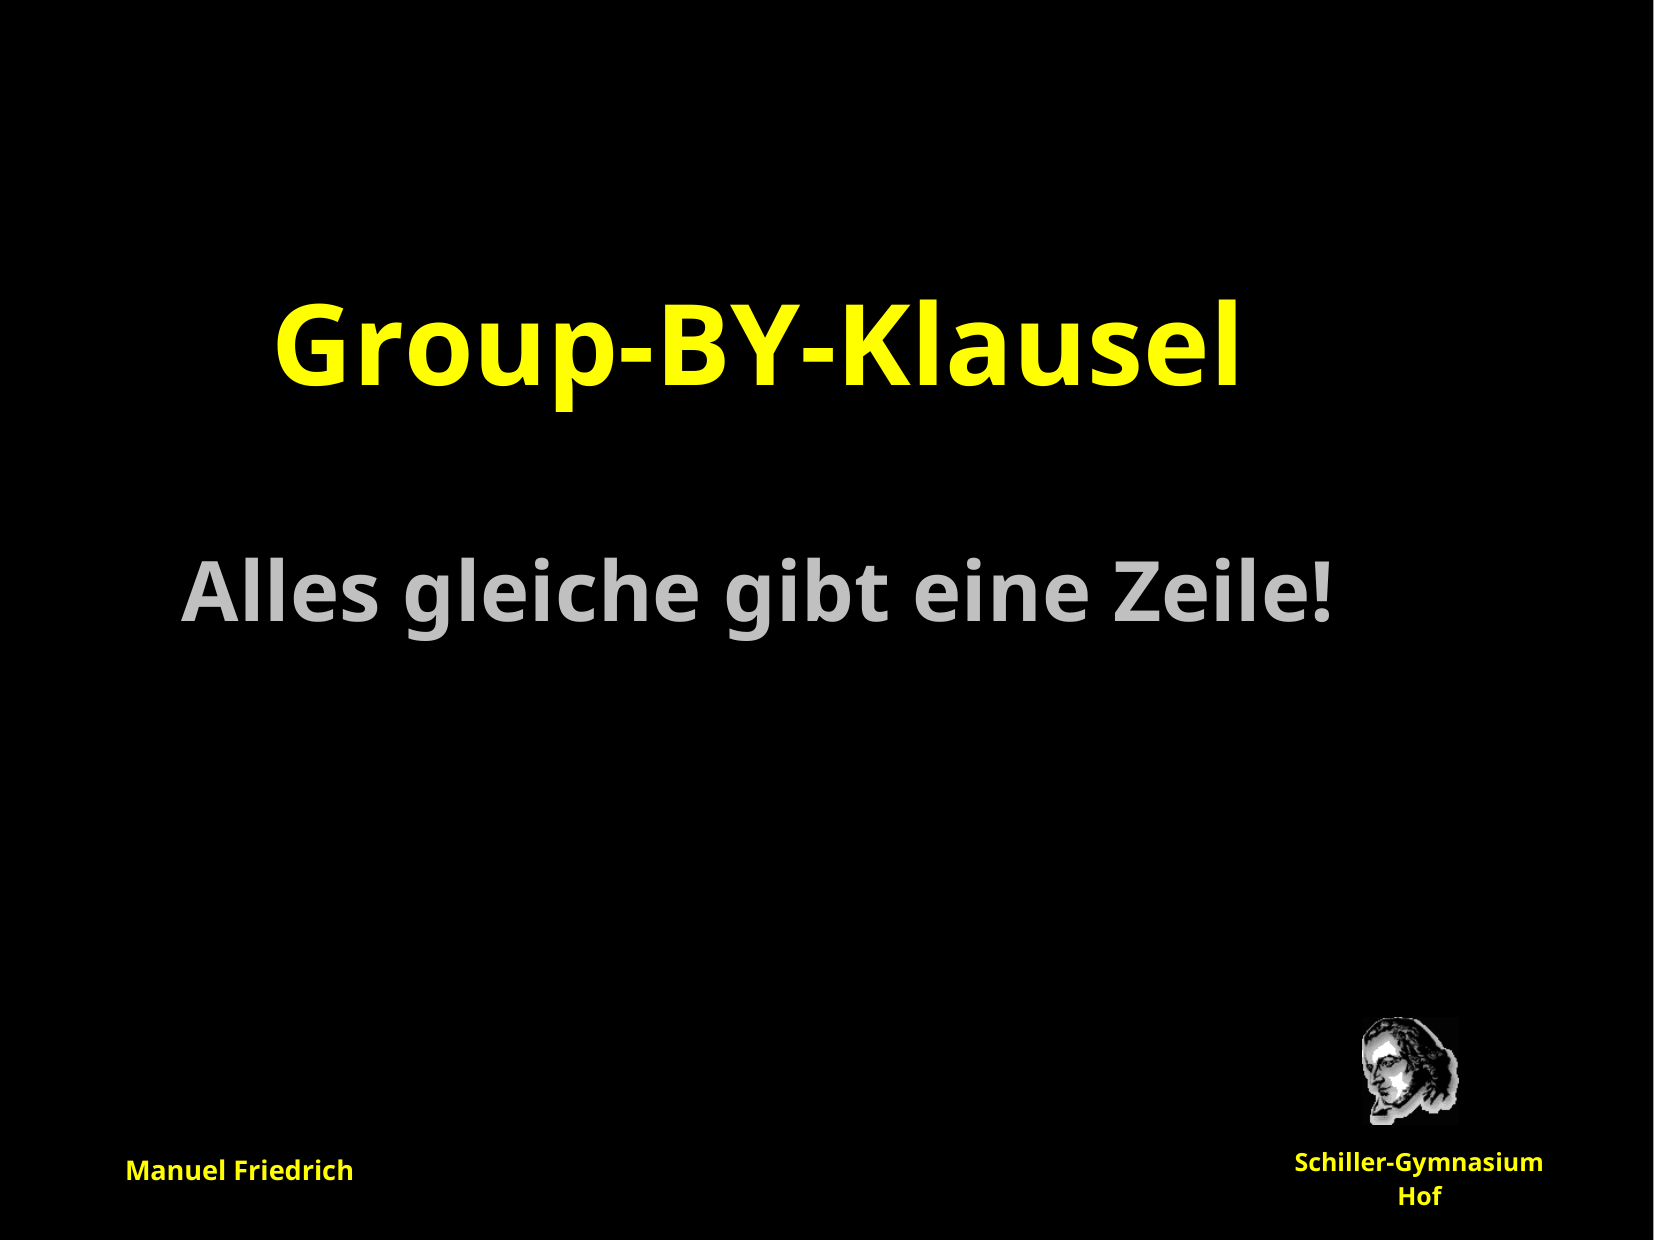

Group-BY-Klausel
Alles gleiche gibt eine Zeile!
Schiller-Gymnasium
Hof
Manuel Friedrich